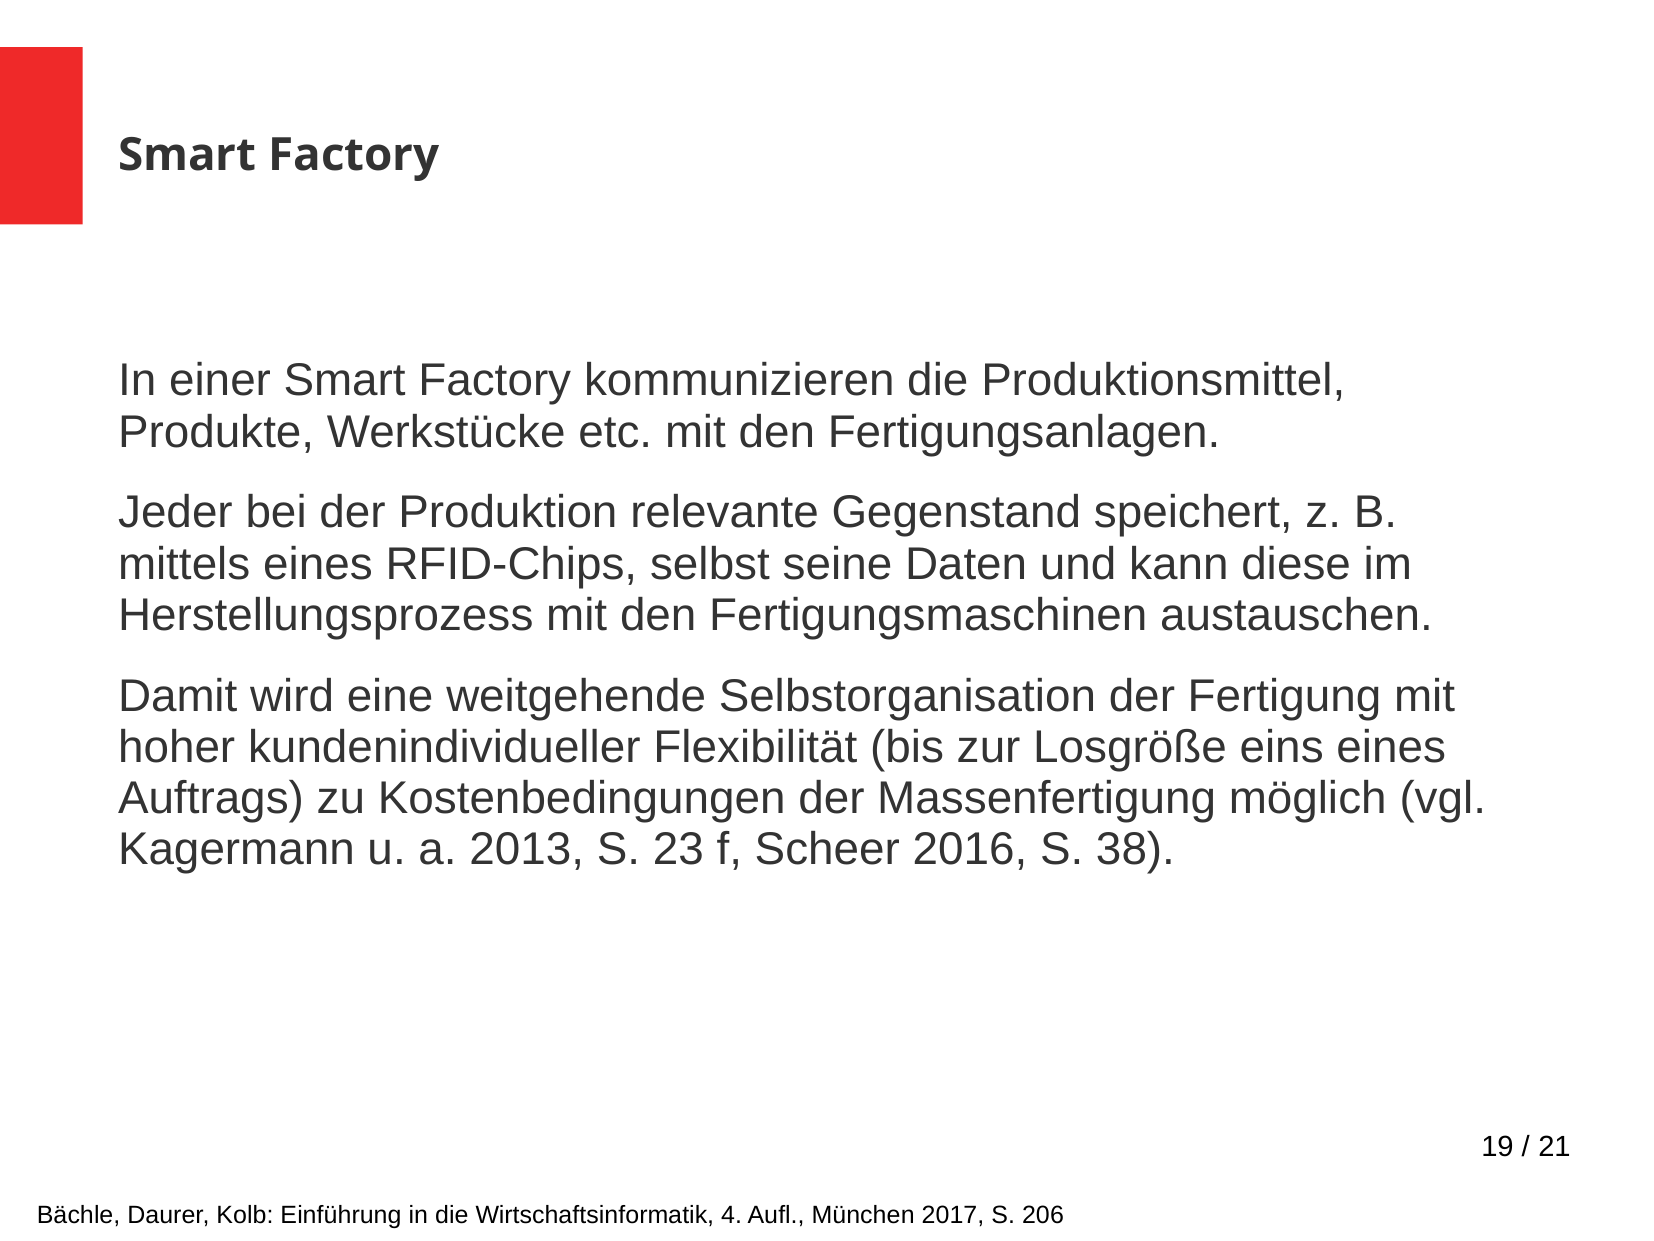

# Smart Factory
In einer Smart Factory kommunizieren die Produktionsmittel, Produkte, Werkstücke etc. mit den Fertigungsanlagen.
Jeder bei der Produktion relevante Gegenstand speichert, z. B. mittels eines RFID-Chips, selbst seine Daten und kann diese im Herstellungsprozess mit den Fertigungsmaschinen austauschen.
Damit wird eine weitgehende Selbstorganisation der Fertigung mit hoher kundenindividueller Flexibilität (bis zur Losgröße eins eines Auftrags) zu Kostenbedingungen der Massenfertigung möglich (vgl. Kagermann u. a. 2013, S. 23 f, Scheer 2016, S. 38).
19
Bächle, Daurer, Kolb: Einführung in die Wirtschaftsinformatik, 4. Aufl., München 2017, S. 206